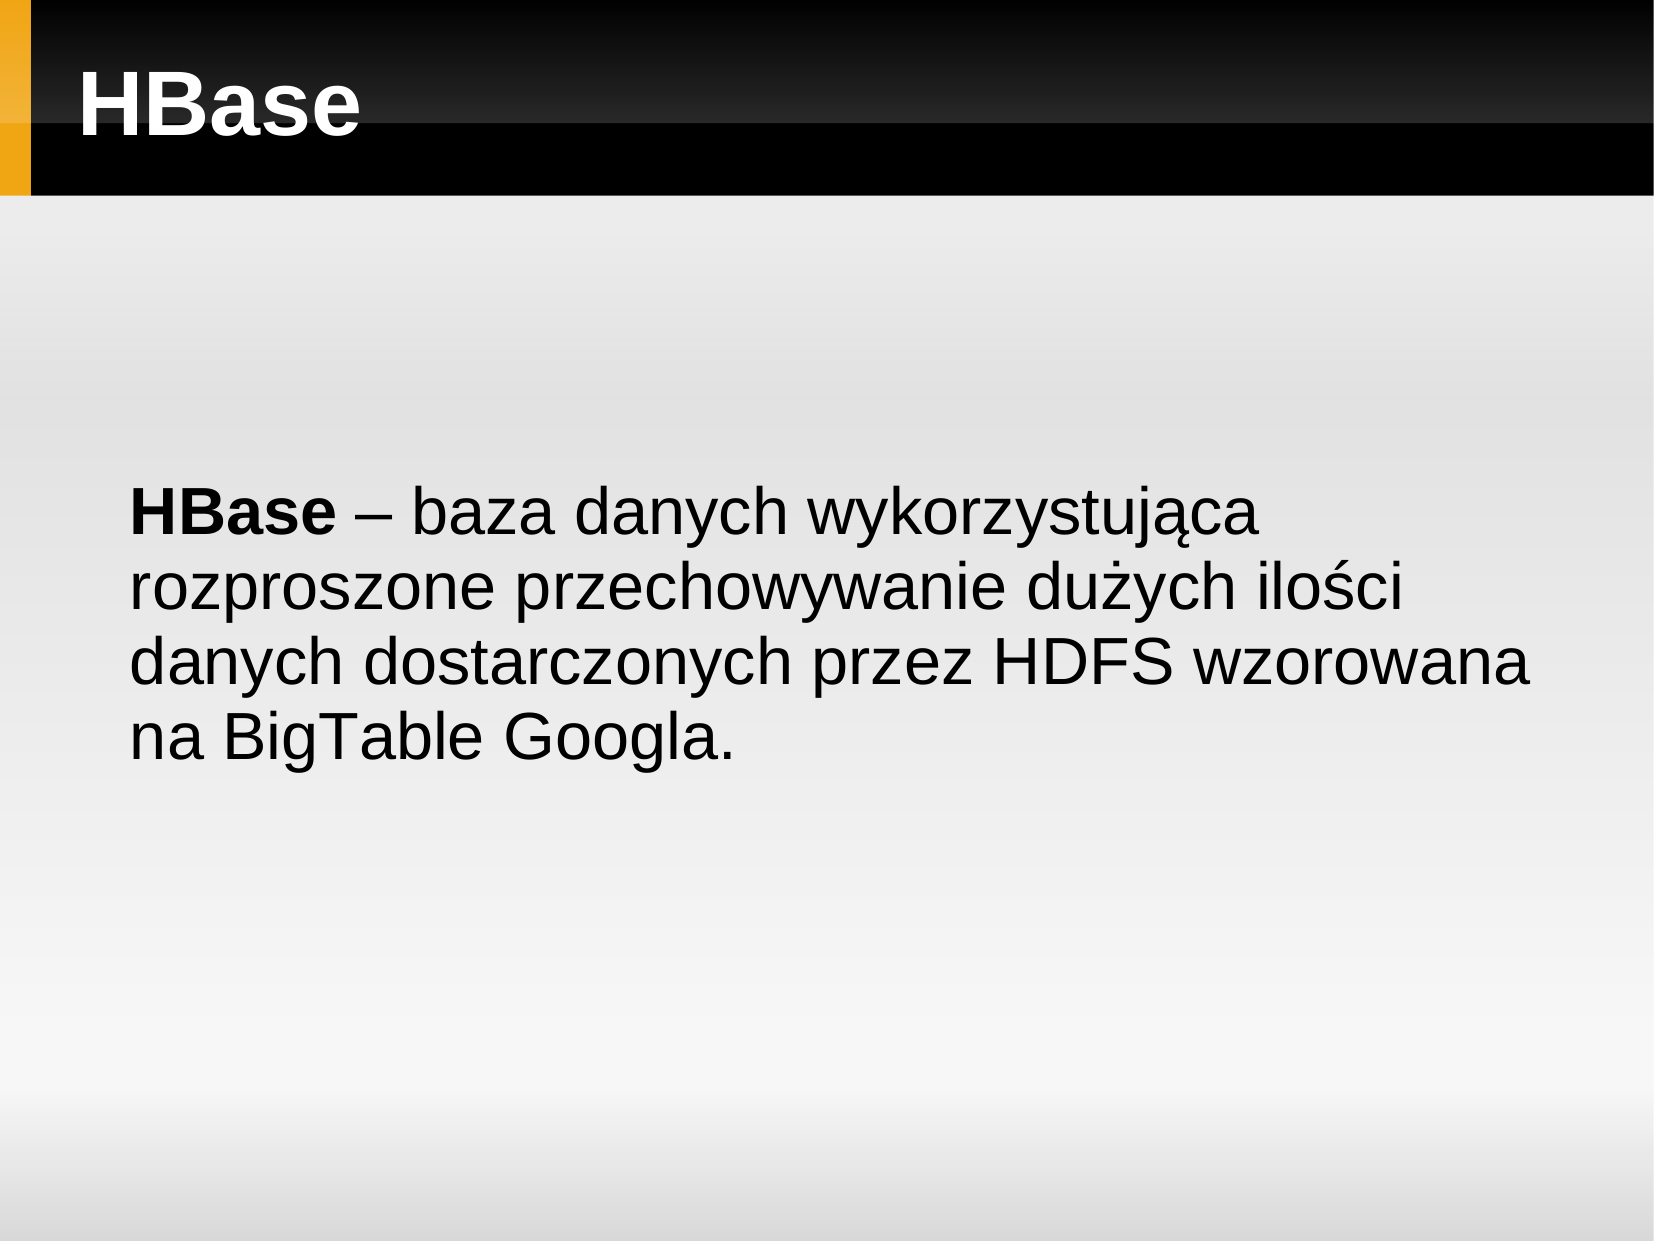

#
HBase
HBase – baza danych wykorzystująca rozproszone przechowywanie dużych ilości danych dostarczonych przez HDFS wzorowana na BigTable Googla.